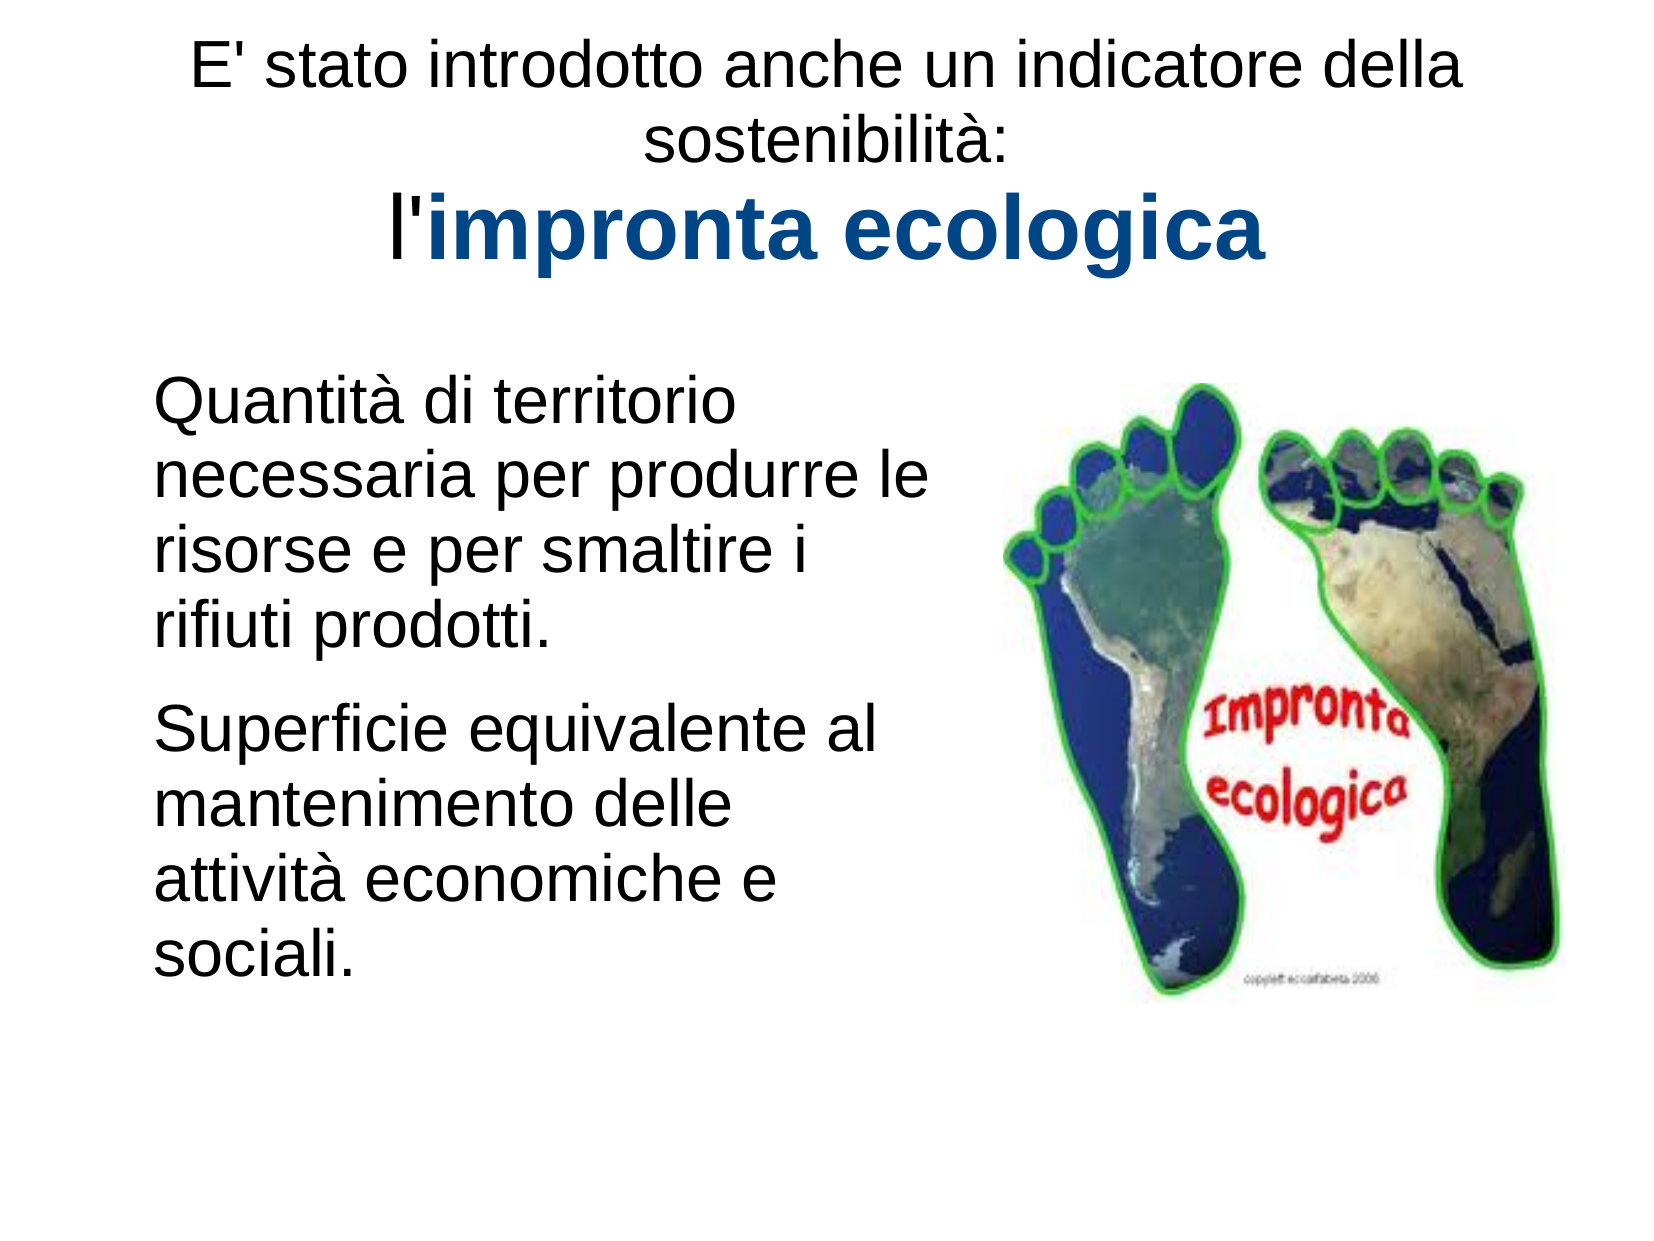

# E' stato introdotto anche un indicatore della sostenibilità: l'impronta ecologica
Quantità di territorio necessaria per produrre le risorse e per smaltire i rifiuti prodotti.
Superficie equivalente al mantenimento delle attività economiche e sociali.